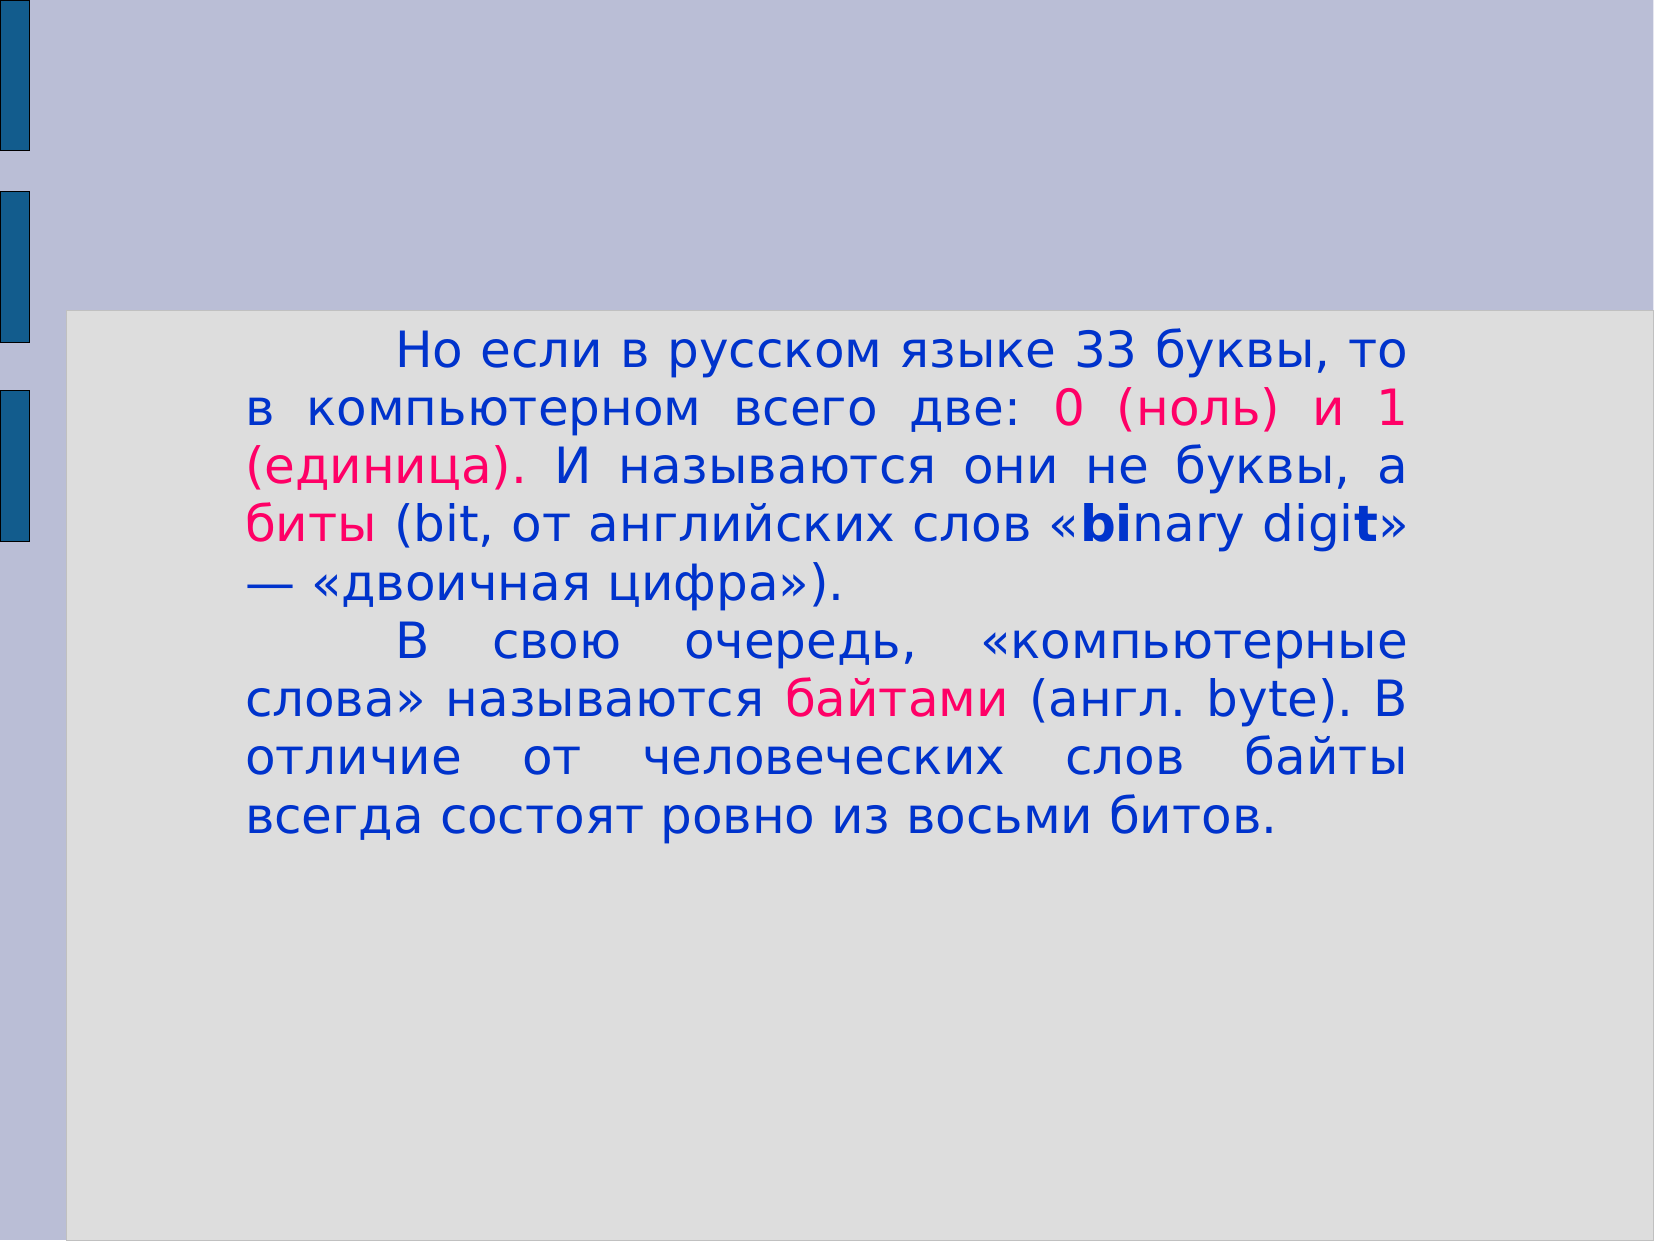

Но если в русском языке 33 буквы, то в компьютерном всего две: 0 (ноль) и 1 (единица). И называются они не буквы, а биты (bit, от английских слов «binary digit» — «двоичная цифра»).
	В свою очередь, «компьютерные слова» называются байтами (англ. byte). В отличие от человеческих слов байты всегда состоят ровно из восьми битов.